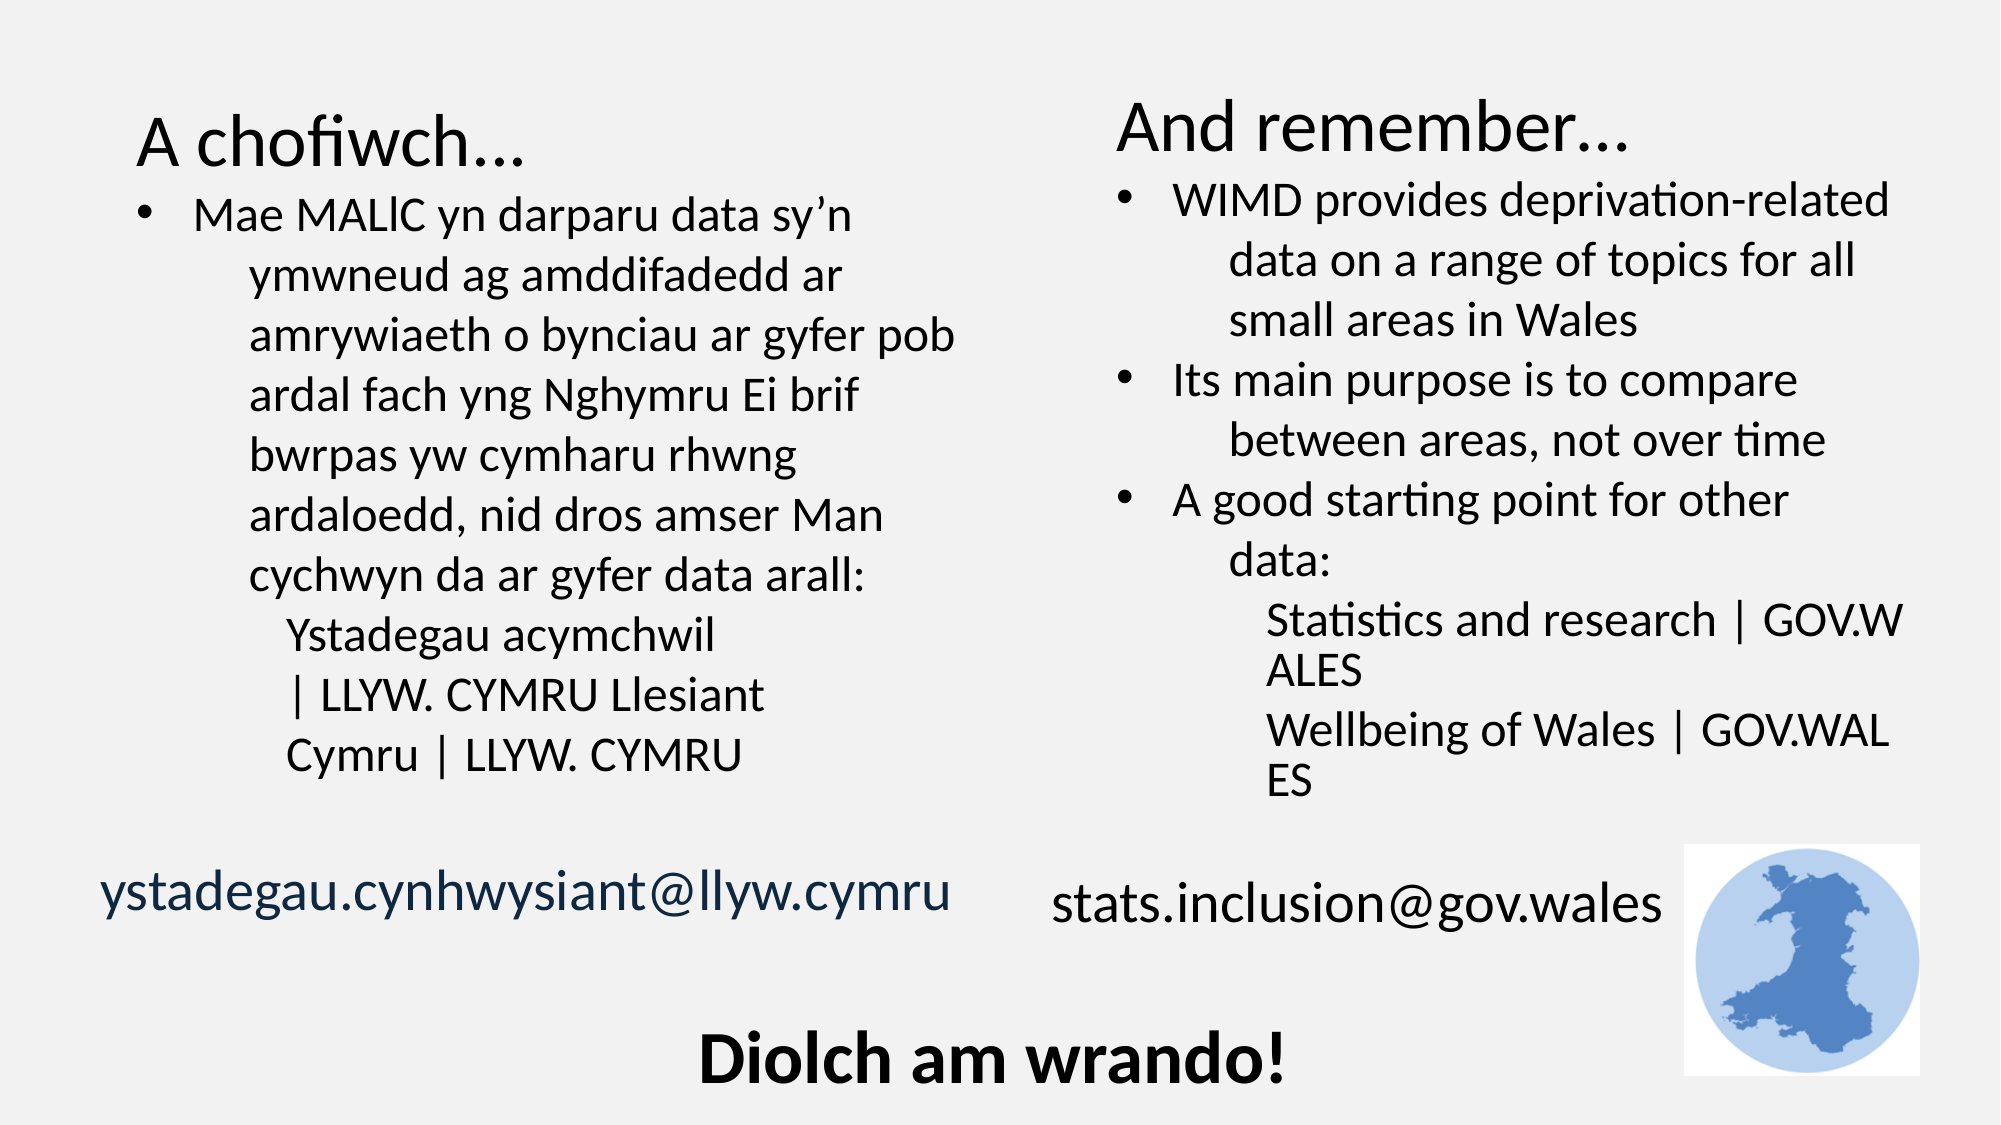

And remember…
WIMD provides deprivation-related data on a range of topics for all small areas in Wales
Its main purpose is to compare between areas, not over time
A good starting point for other data:
Statistics and research | GOV.WALES
Wellbeing of Wales | GOV.WALES
A chofiwch...
Mae MALlC yn darparu data sy’n ymwneud ag amddifadedd ar amrywiaeth o bynciau ar gyfer pob ardal fach yng Nghymru Ei brif bwrpas yw cymharu rhwng ardaloedd, nid dros amser Man cychwyn da ar gyfer data arall:
Ystadegau acymchwil| LLYW. CYMRU LlesiantCymru | LLYW. CYMRU
# stats.inclusion@gov.wales
ystadegau.cynhwysiant@llyw.cymru
Diolch am wrando!